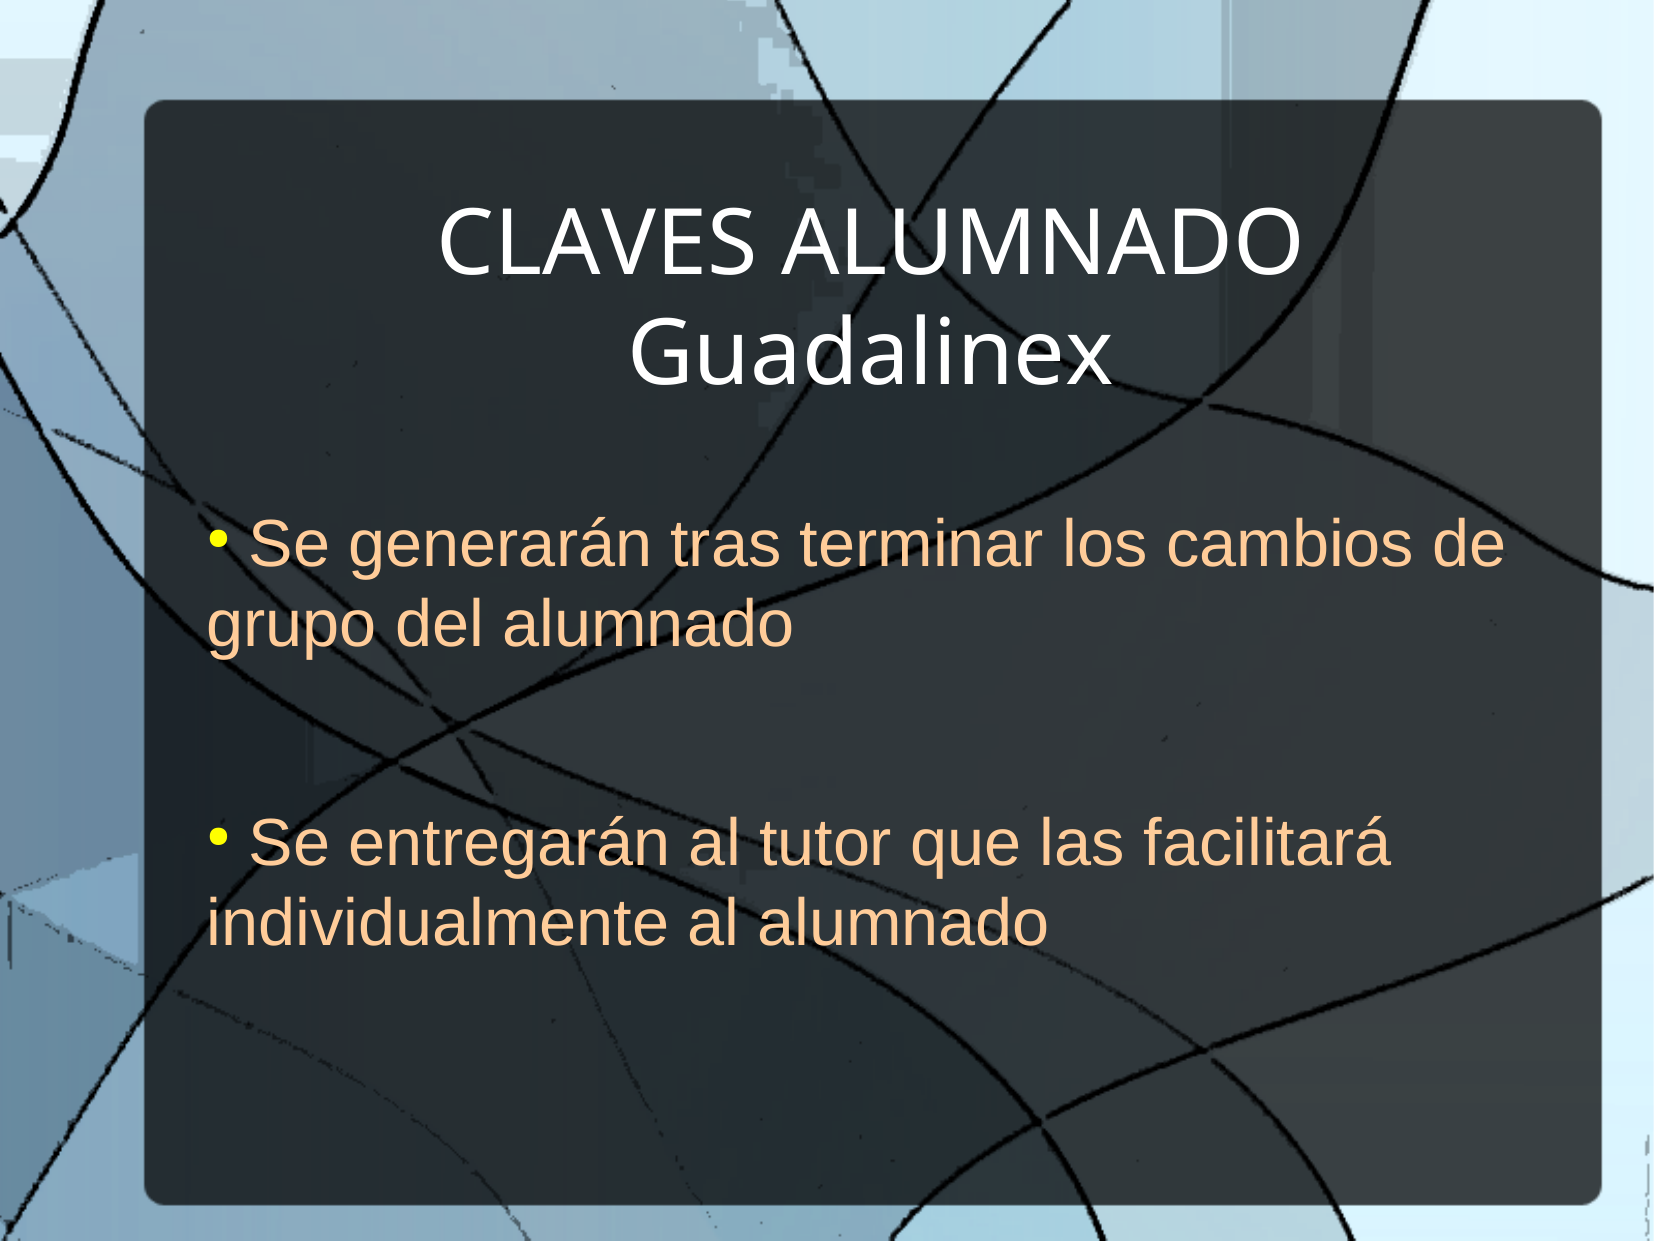

# CLAVES ALUMNADO Guadalinex
 Se generarán tras terminar los cambios de grupo del alumnado
 Se entregarán al tutor que las facilitará individualmente al alumnado